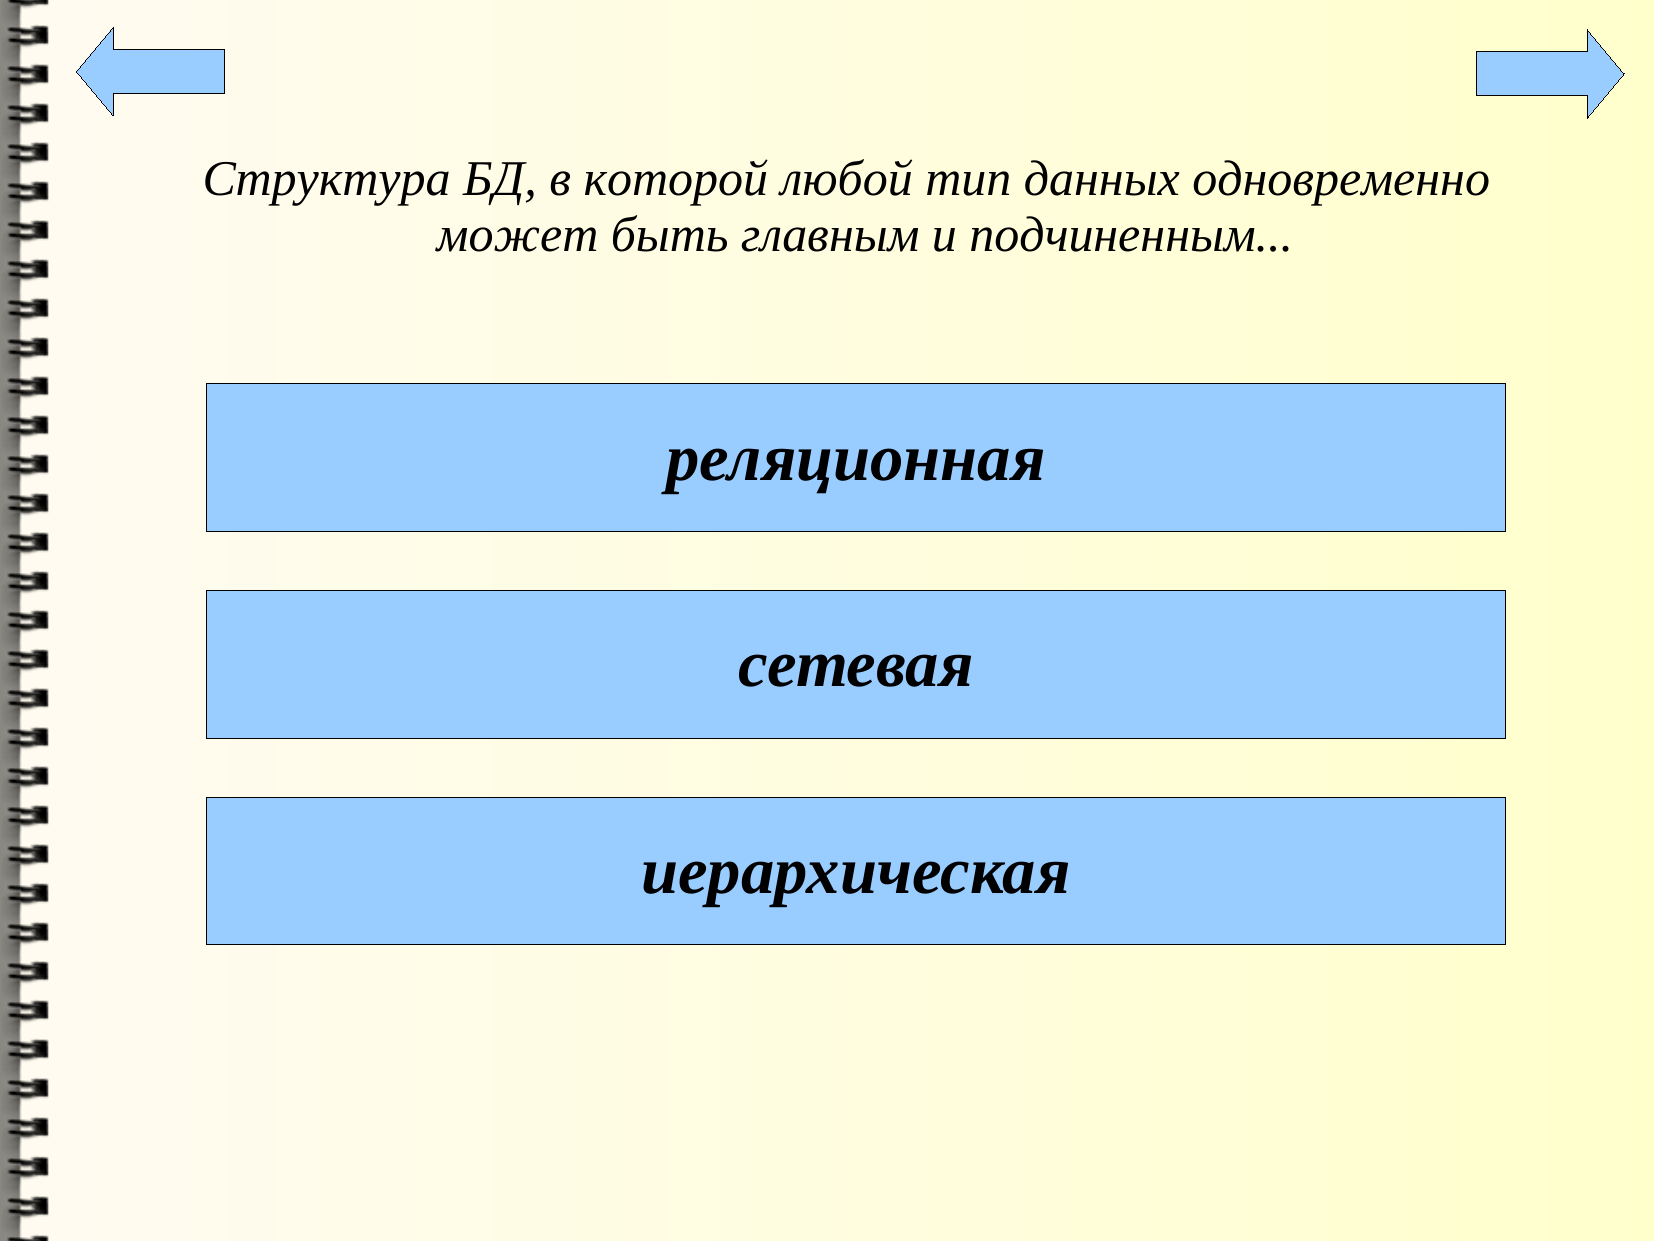

# Структура БД, в которой любой тип данных одновременно может быть главным и подчиненным...
реляционная
сетевая
иерархическая